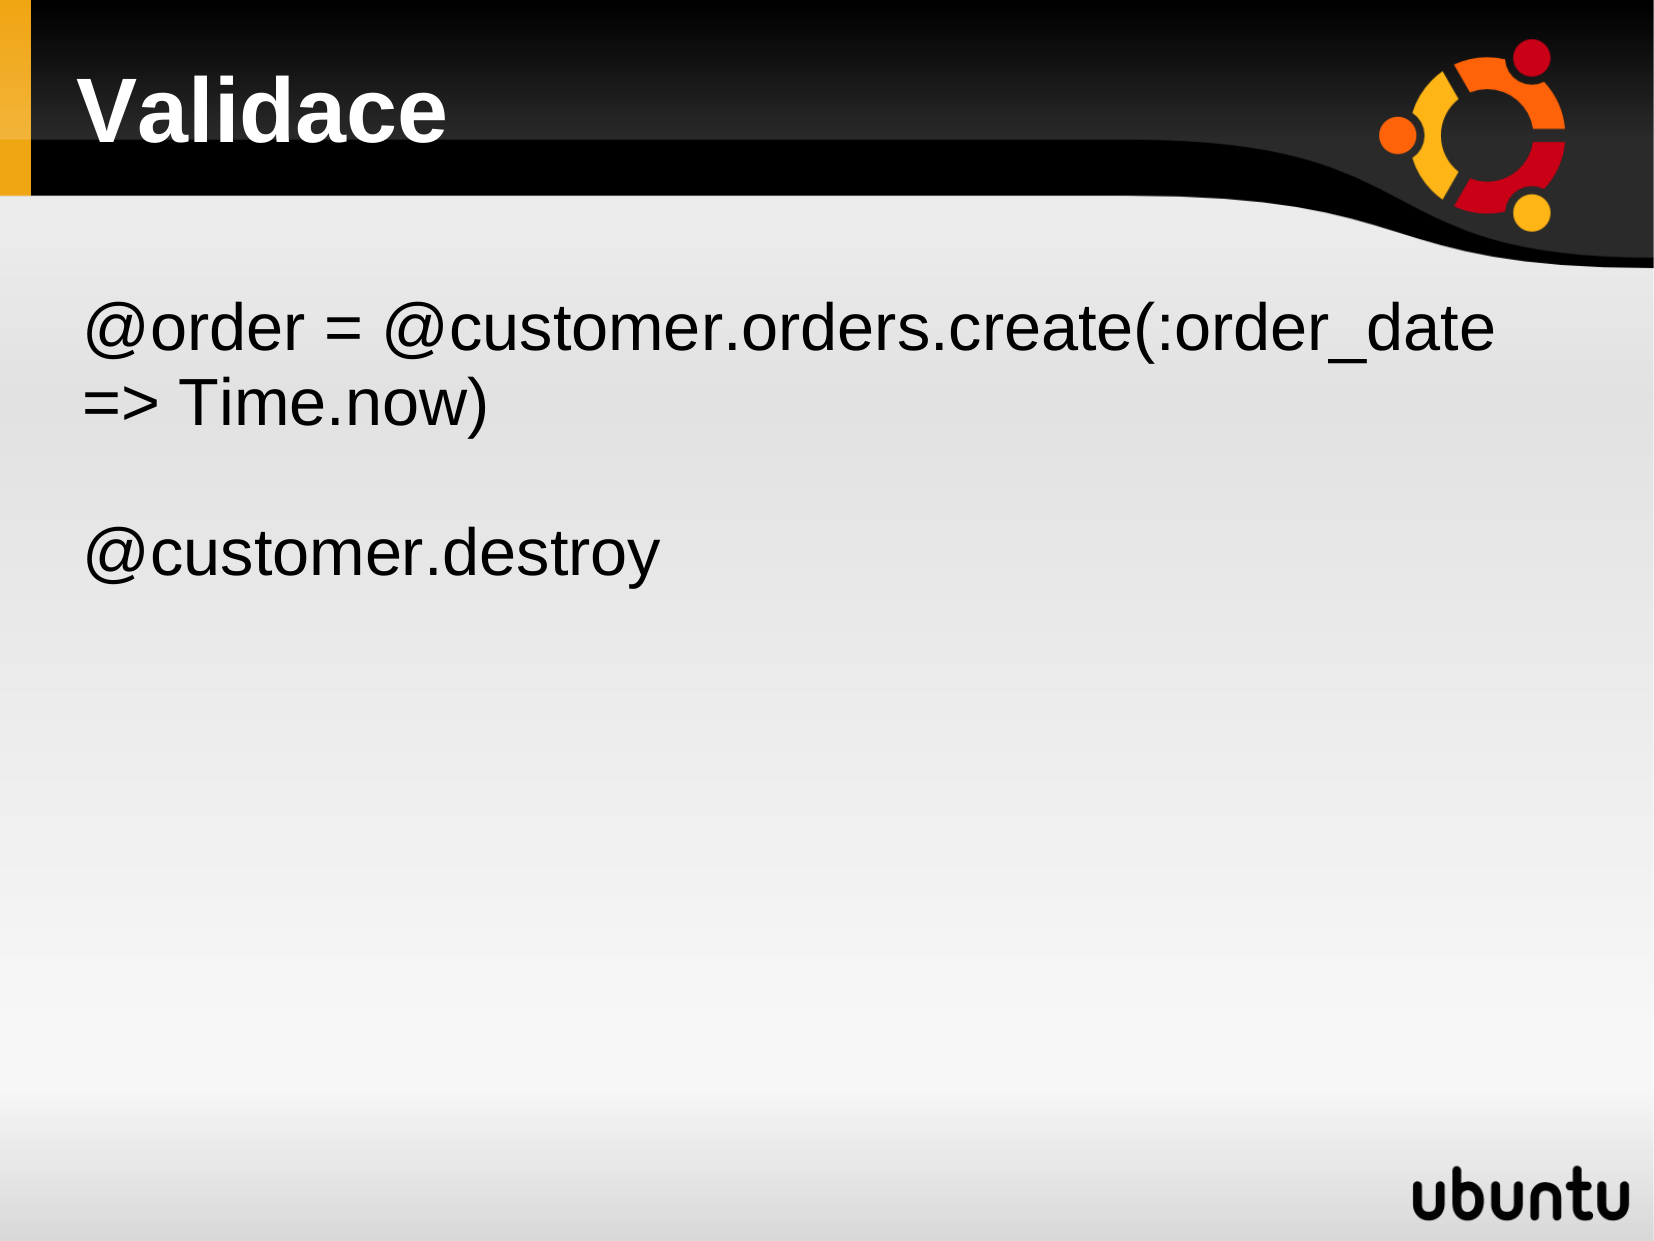

# Validace
@order = @customer.orders.create(:order_date => Time.now)
@customer.destroy